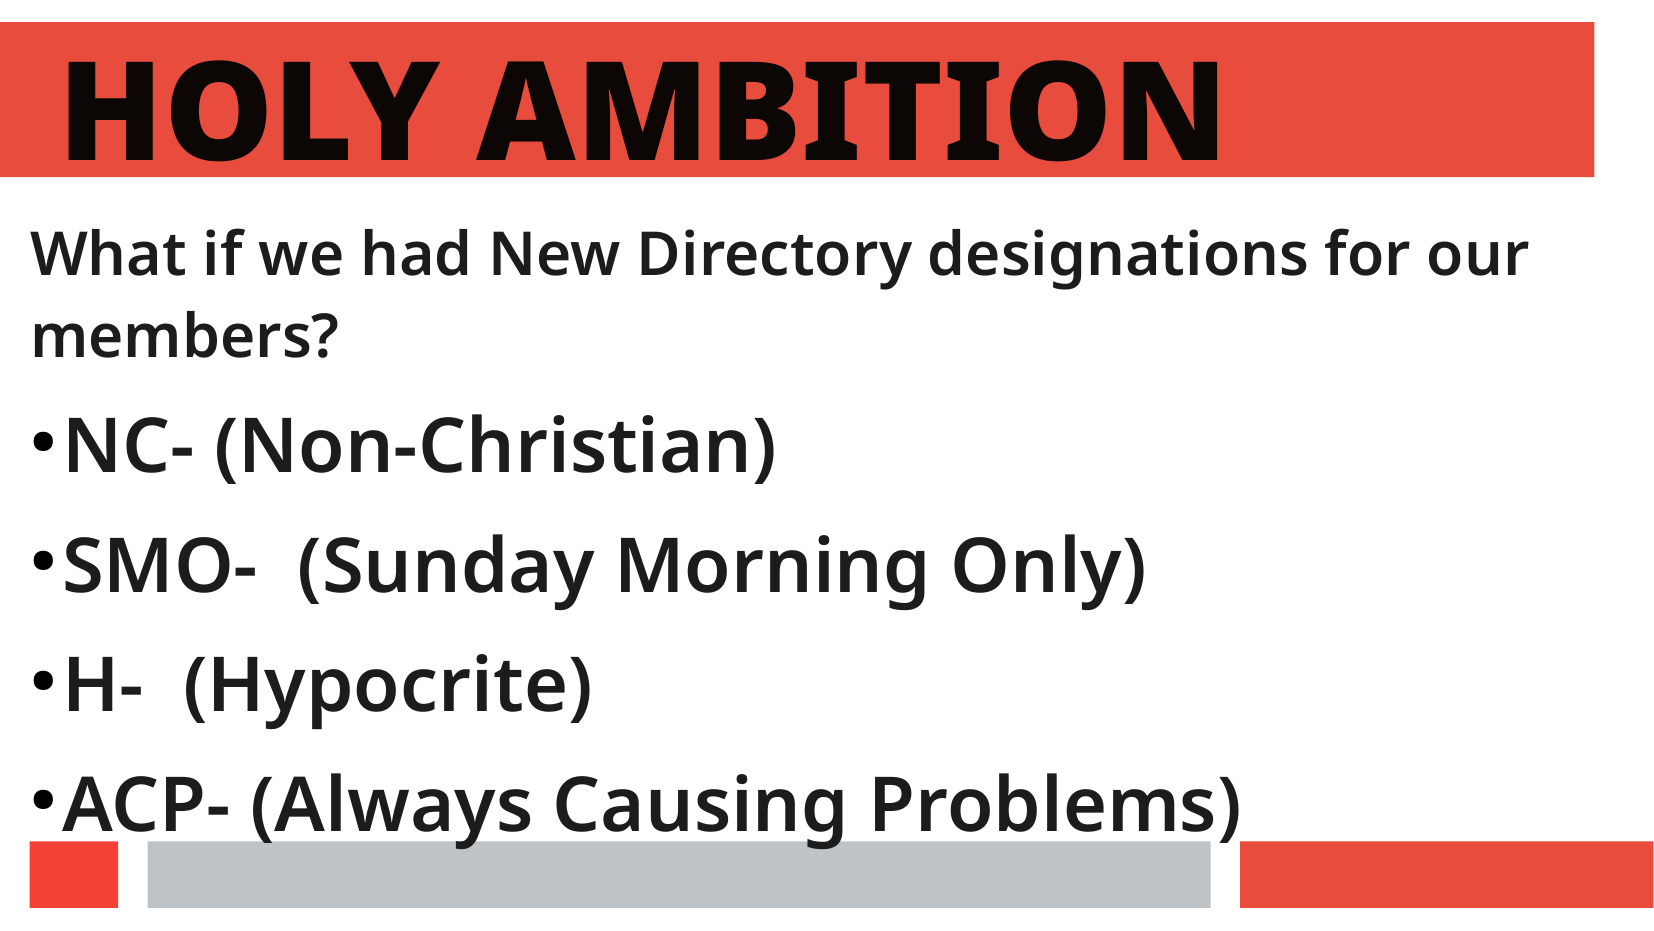

# HOLY AMBITION
What if we had New Directory designations for our members?
NC- (Non-Christian)
SMO- (Sunday Morning Only)
H- (Hypocrite)
ACP- (Always Causing Problems)